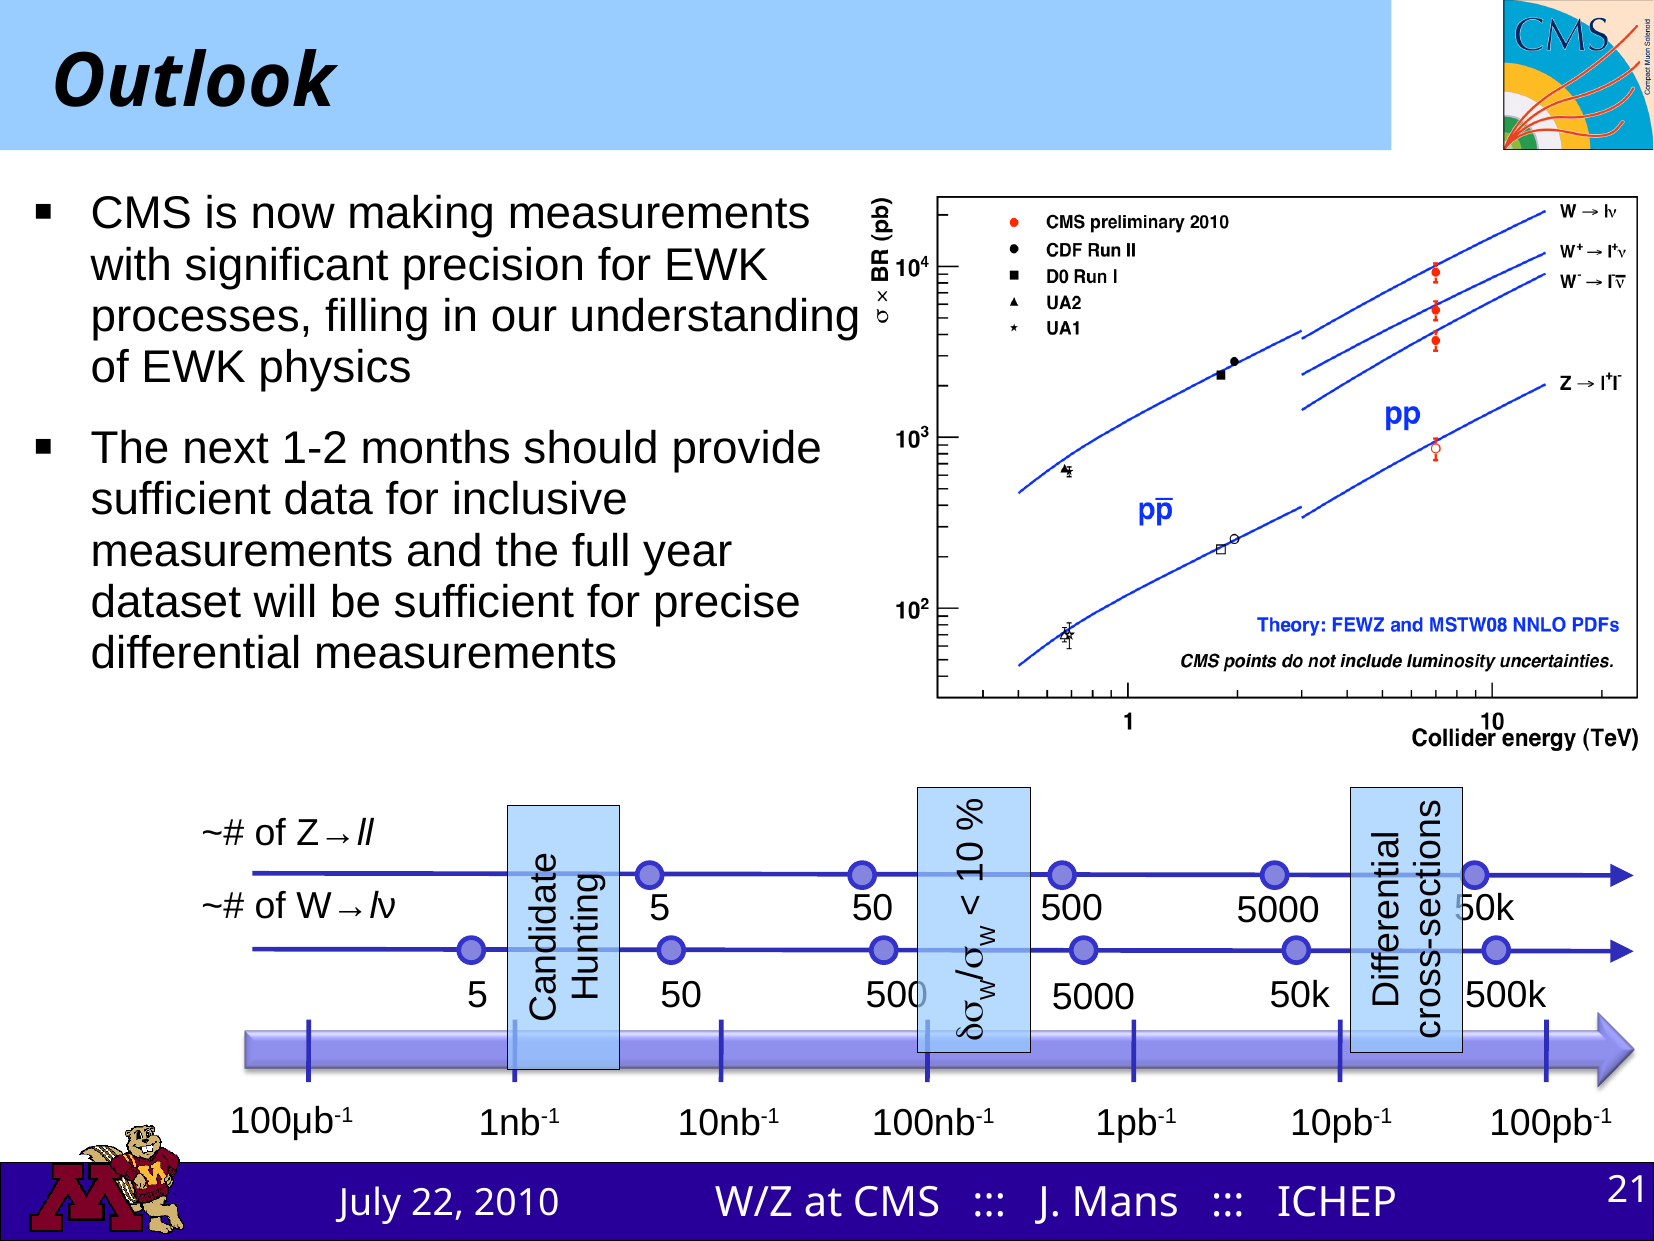

# Outlook
CMS is now making measurements
with significant precision for EWK
processes, filling in our understanding
of EWK physics
The next 1-2 months should provide
sufficient data for inclusive
measurements and the full year
dataset will be sufficient for precise
differential measurements
~# of Z→ll
dsW/sW < 10 %
Differential
cross-sections
~# of W→lν
5
50
500
50k
5000
Candidate
Hunting
5
50
500
50k
500k
5000
100μb-1
1nb-1
10nb-1
100nb-1
1pb-1
10pb-1
100pb-1
21
W/Z at CMS ::: J. Mans ::: ICHEP
July 22, 2010